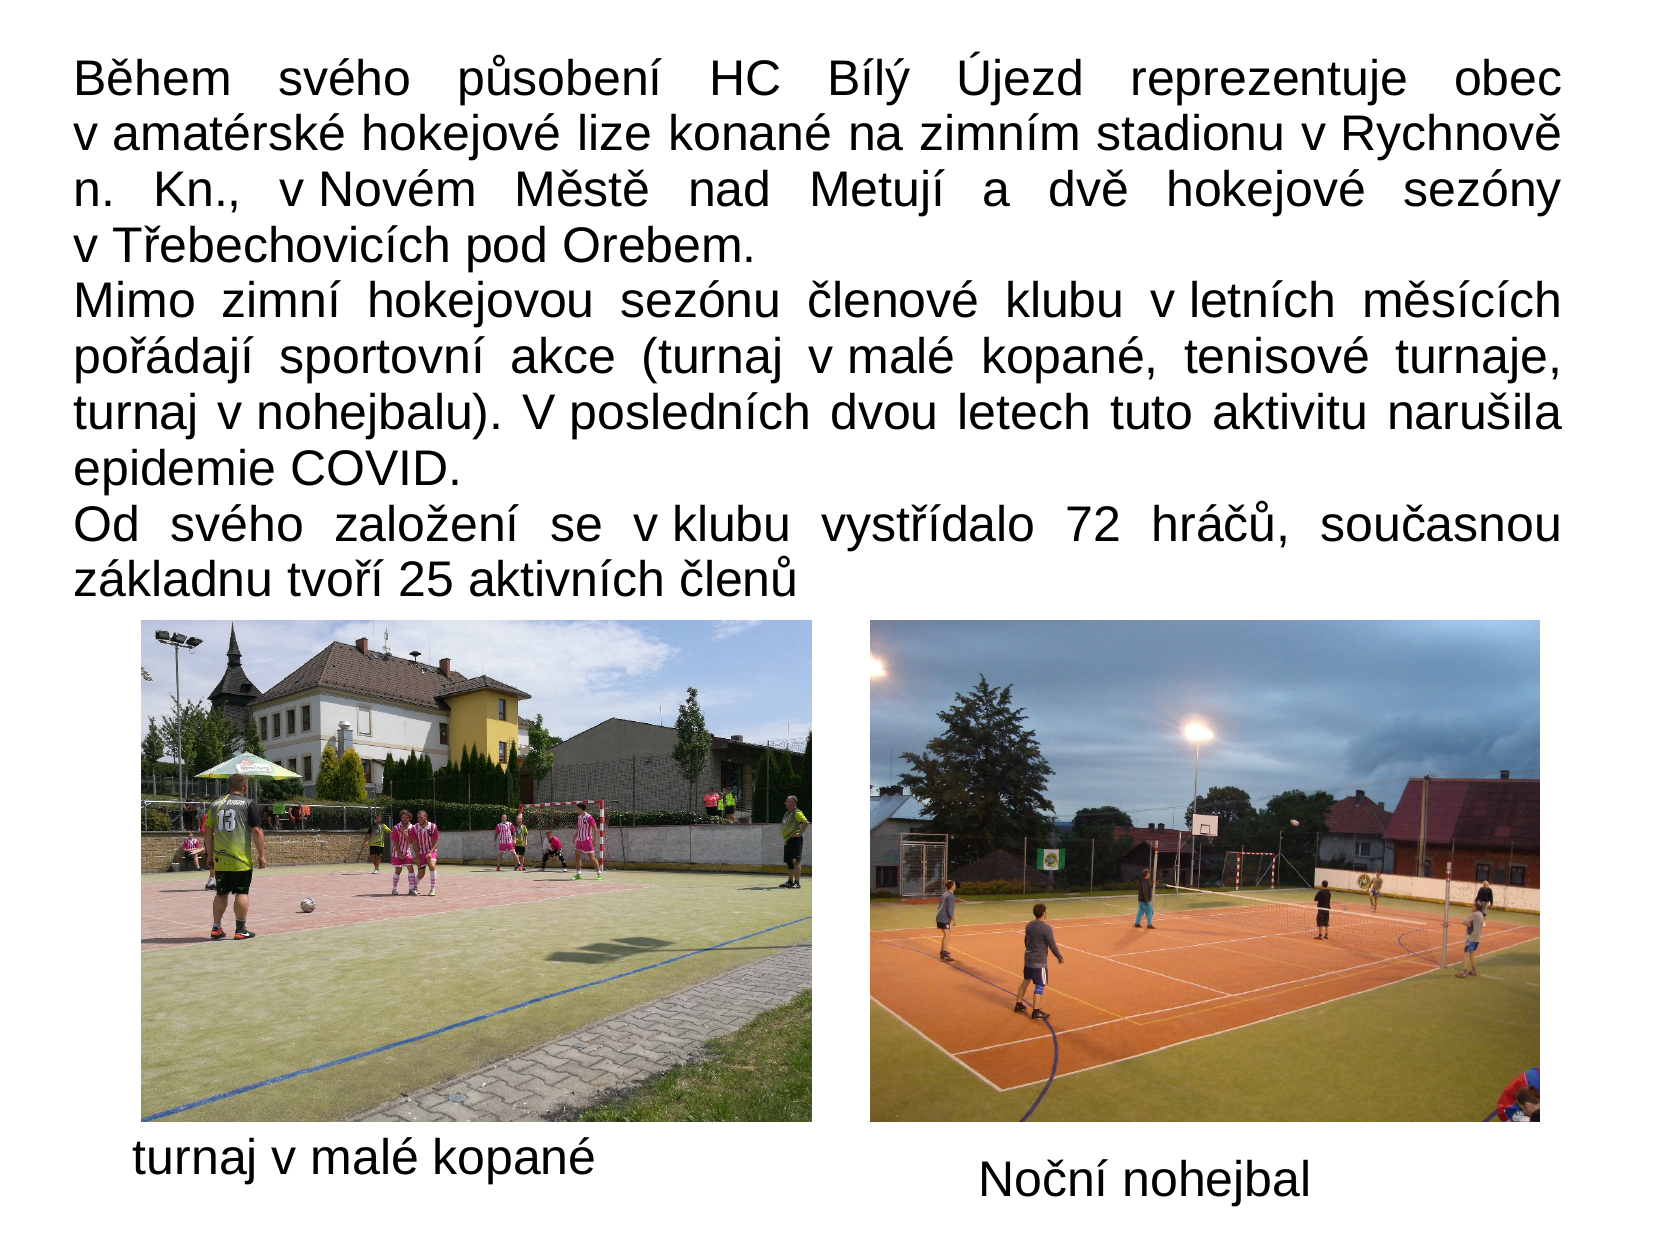

Během svého působení HC Bílý Újezd reprezentuje obec v amatérské hokejové lize konané na zimním stadionu v Rychnově n. Kn., v Novém Městě nad Metují a dvě hokejové sezóny v Třebechovicích pod Orebem.
Mimo zimní hokejovou sezónu členové klubu v letních měsících pořádají sportovní akce (turnaj v malé kopané, tenisové turnaje, turnaj v nohejbalu). V posledních dvou letech tuto aktivitu narušila epidemie COVID.
Od svého založení se v klubu vystřídalo 72 hráčů, současnou základnu tvoří 25 aktivních členů
turnaj v malé kopané
Noční nohejbal